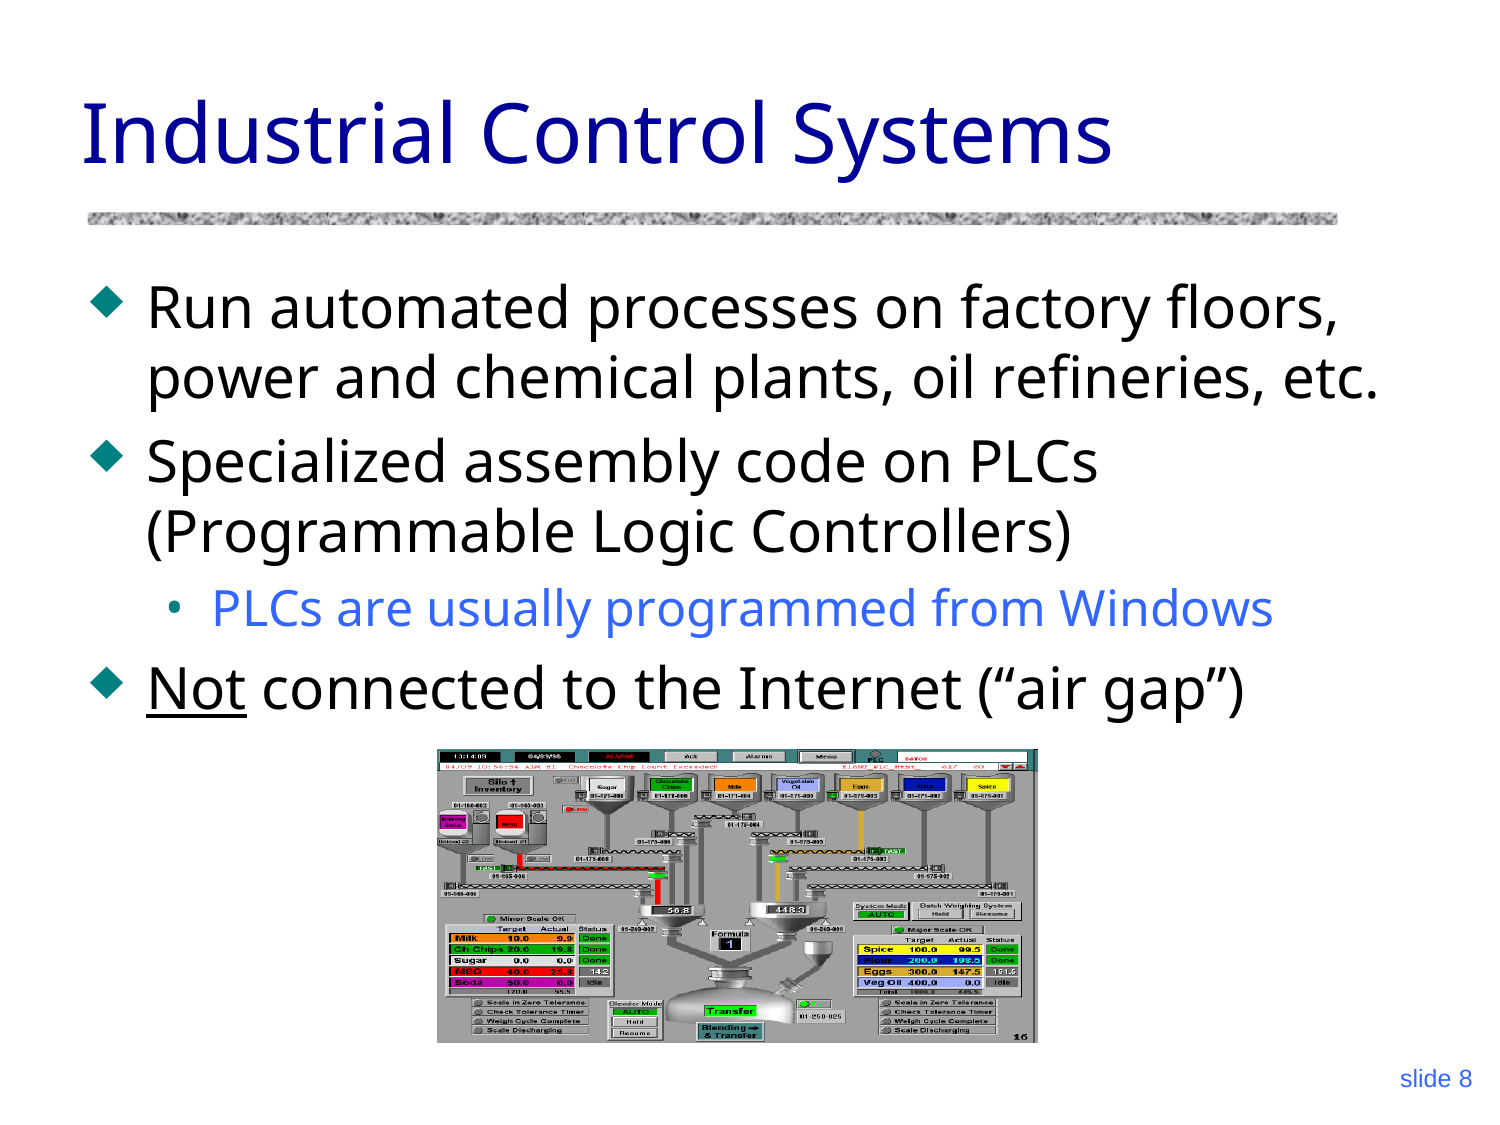

# Industrial Control Systems
Run automated processes on factory floors, power and chemical plants, oil refineries, etc.
Specialized assembly code on PLCs (Programmable Logic Controllers)
PLCs are usually programmed from Windows
Not connected to the Internet (“air gap”)
slide